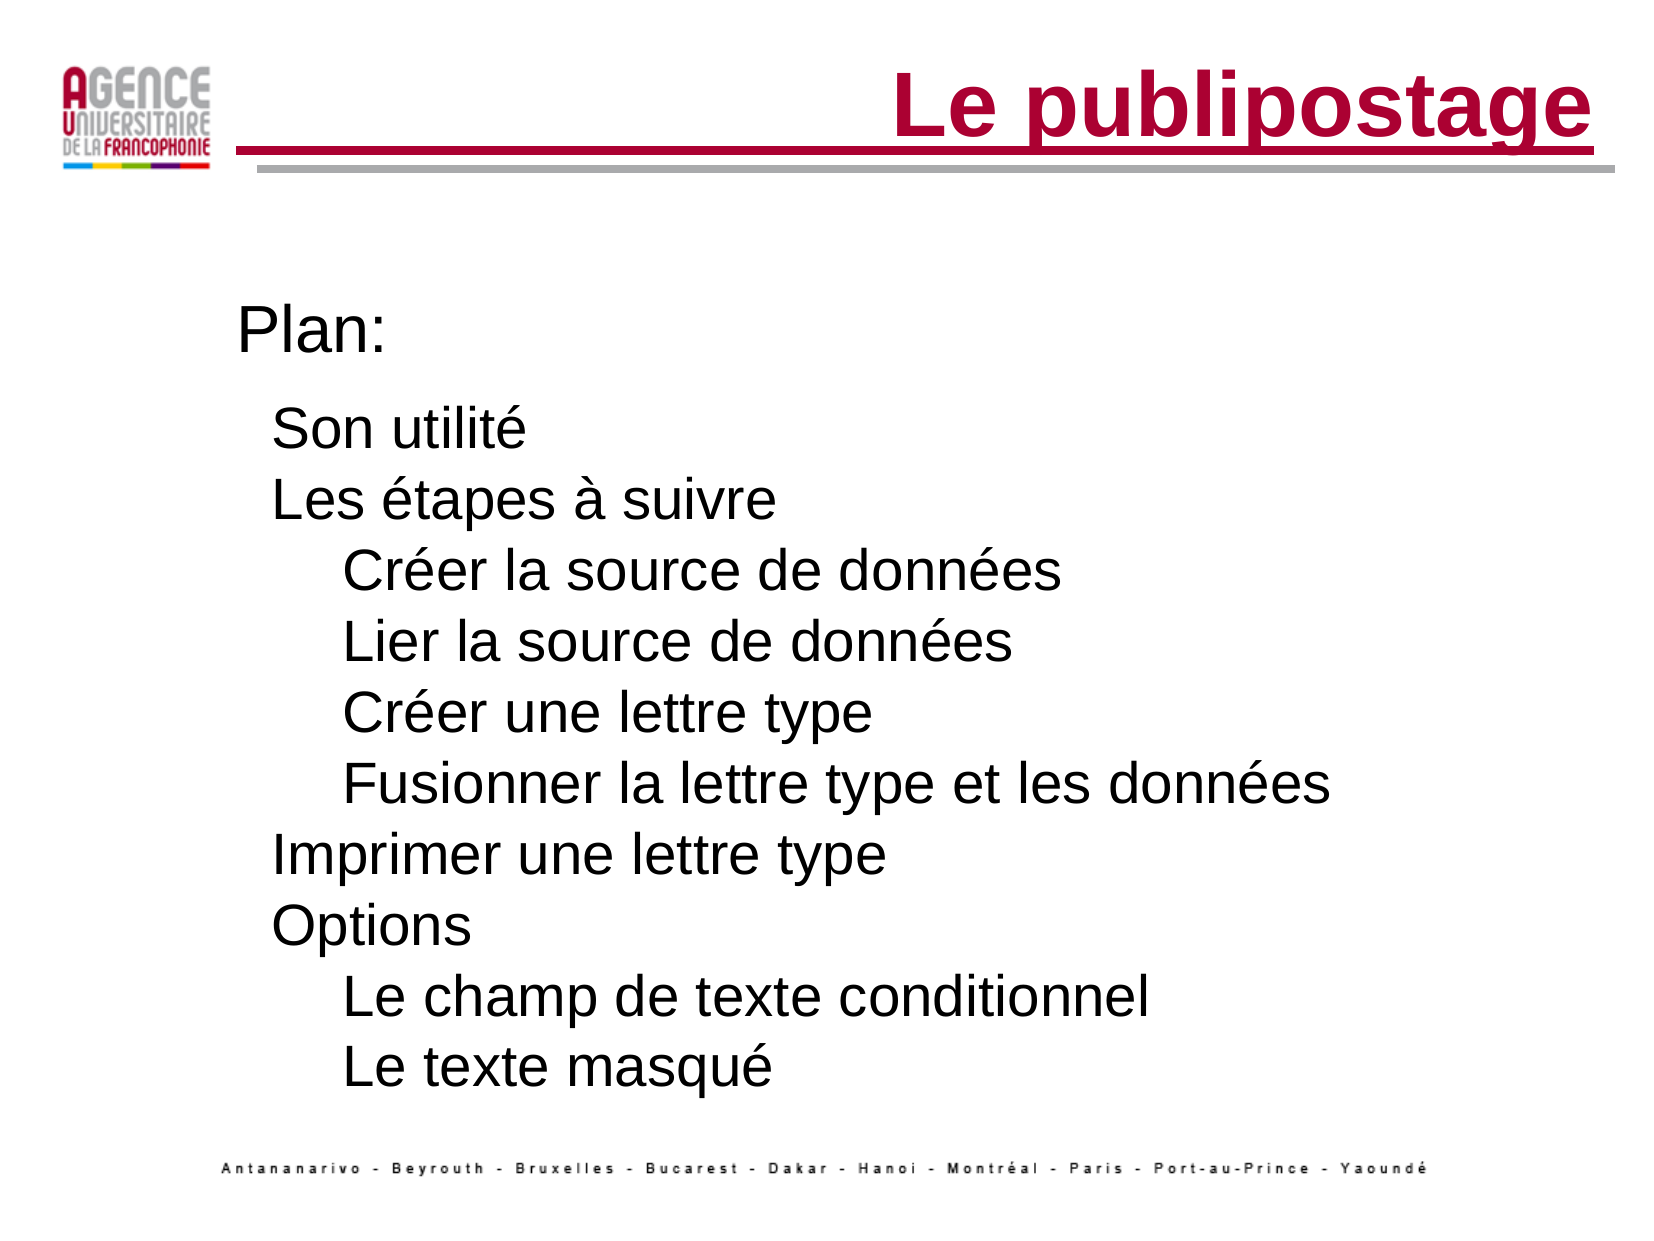

# Le publipostage
Plan:
Son utilité
Les étapes à suivre
Créer la source de données
Lier la source de données
Créer une lettre type
Fusionner la lettre type et les données
Imprimer une lettre type
Options
Le champ de texte conditionnel
Le texte masqué